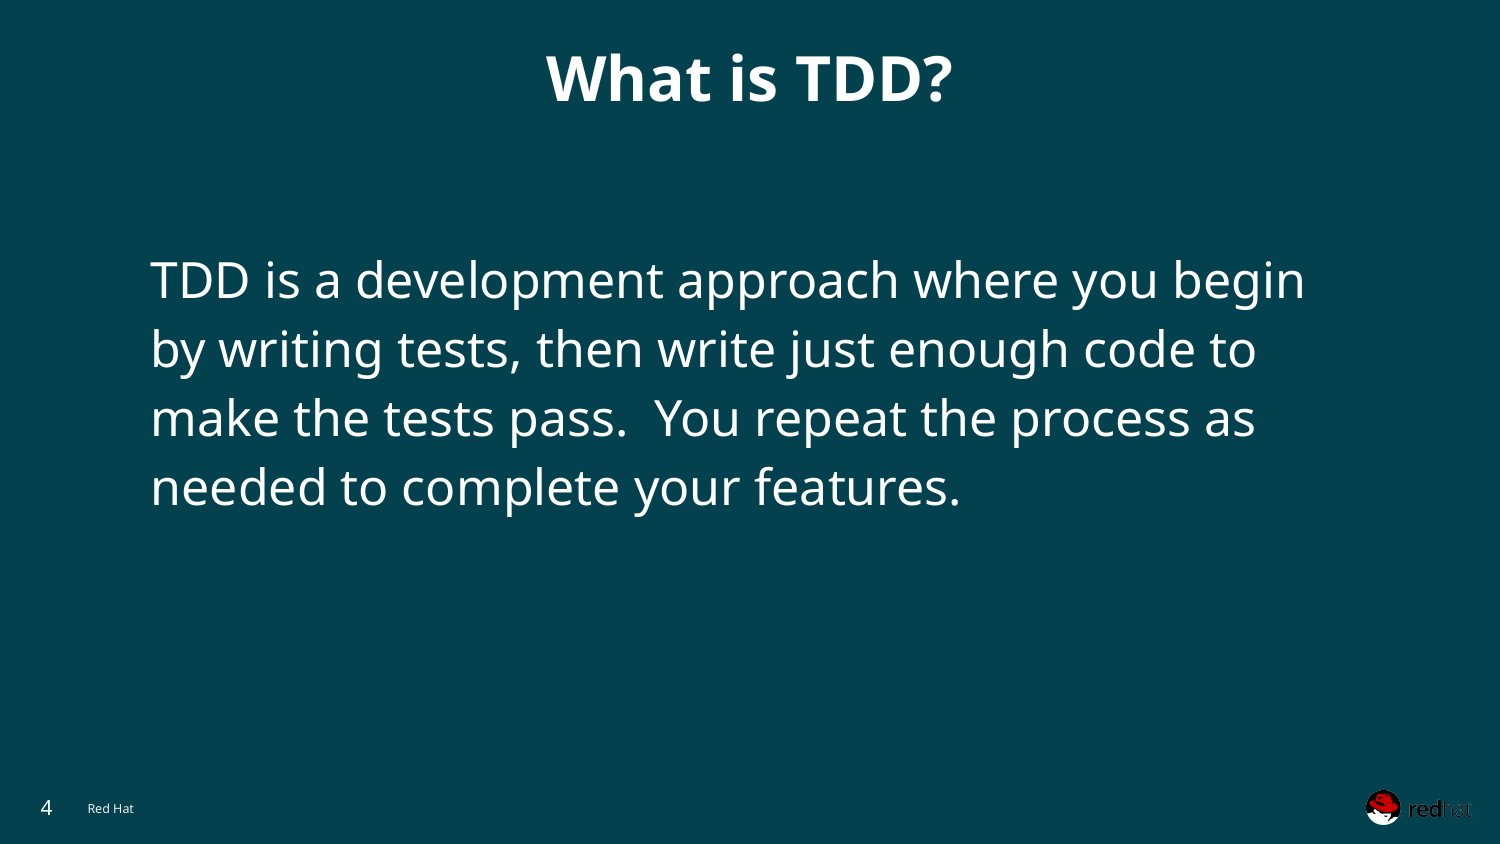

# What is TDD?
TDD is a development approach where you begin by writing tests, then write just enough code to make the tests pass. You repeat the process as needed to complete your features.